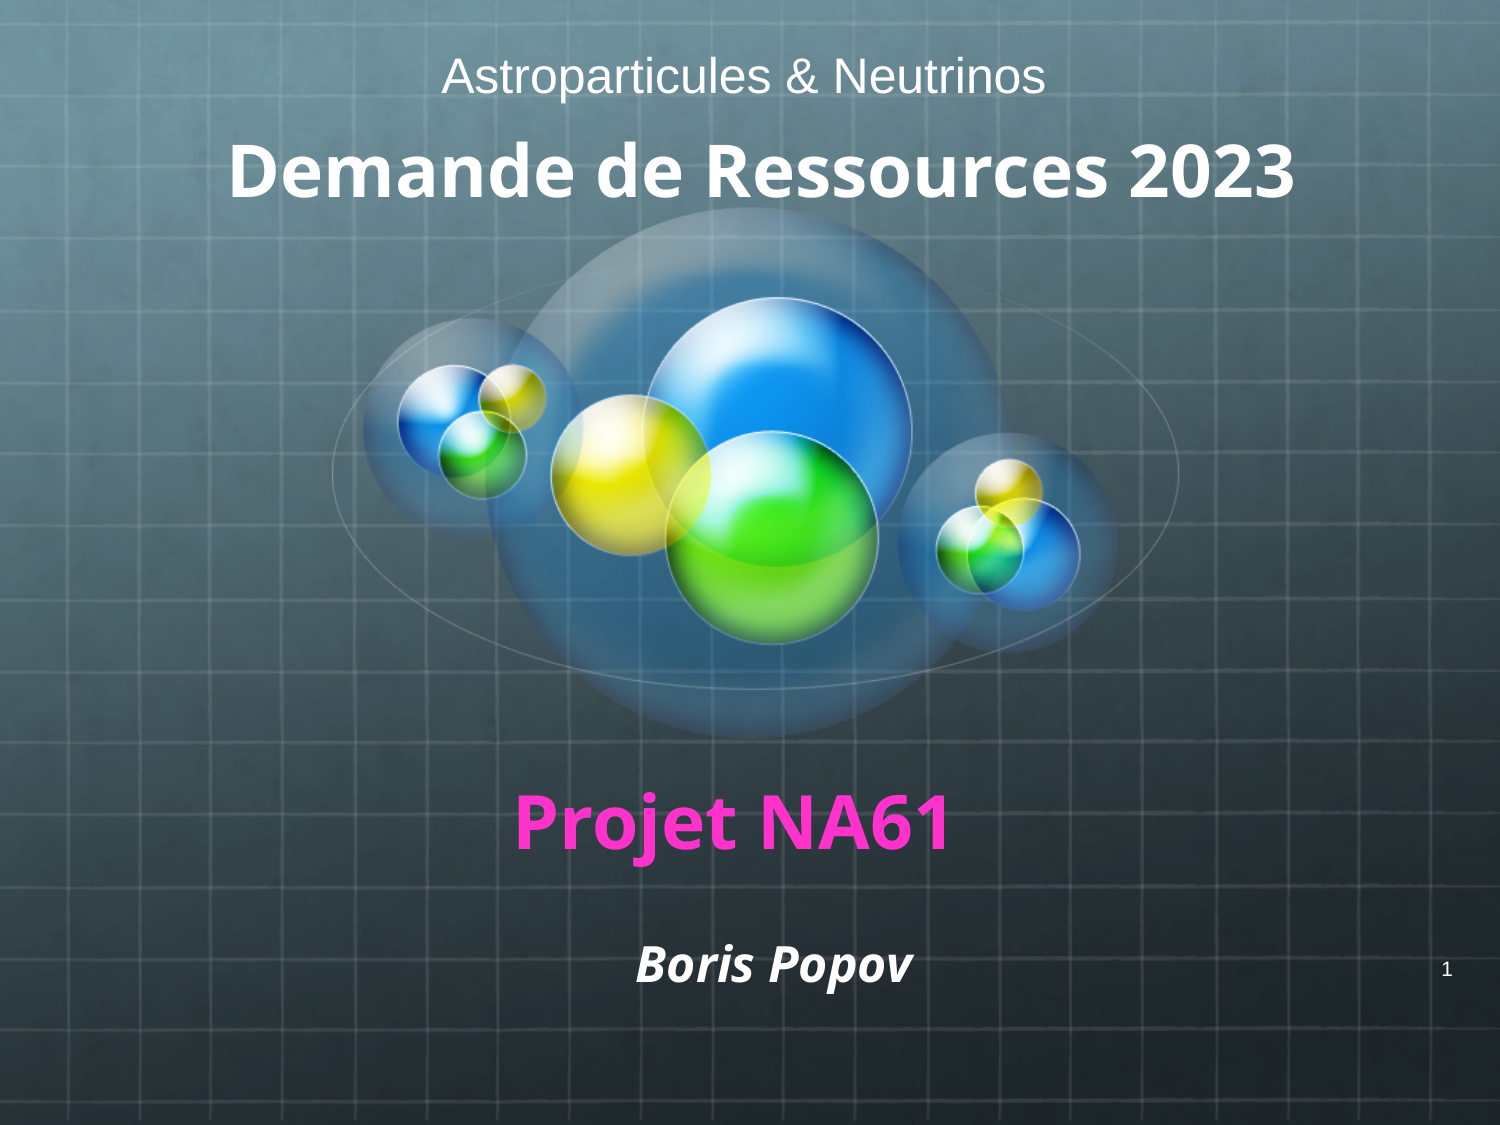

Demande de Ressources 2023
Projet NA61
Boris Popov